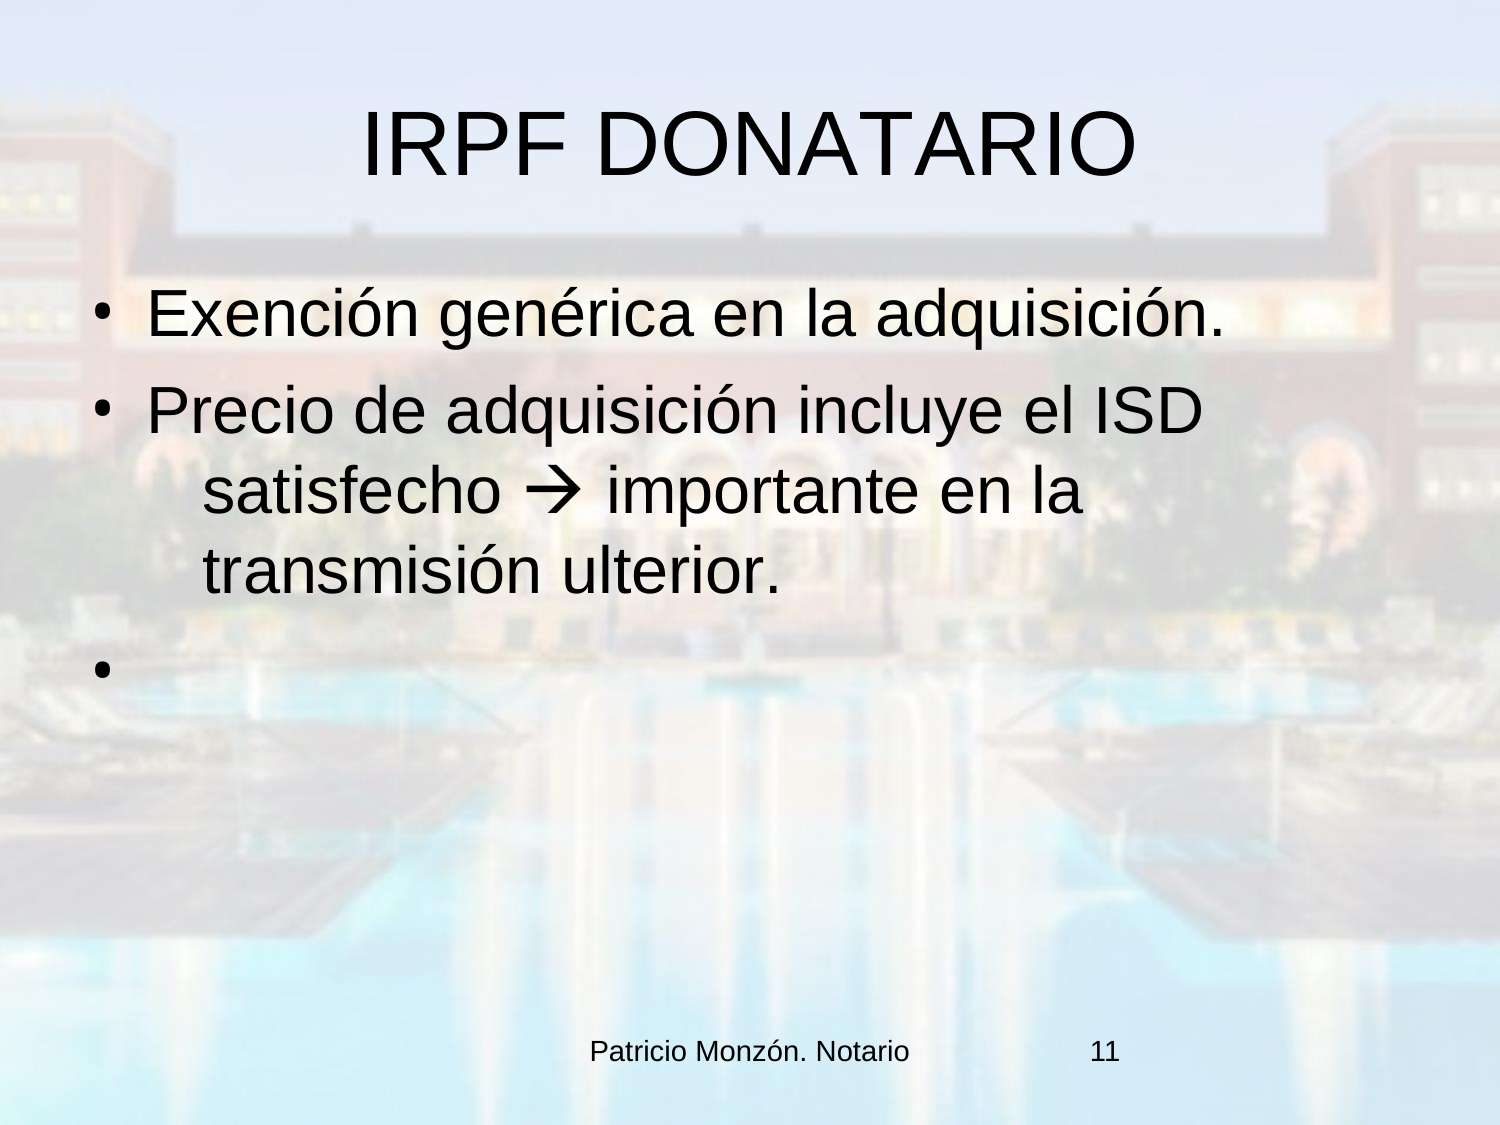

# IRPF DONATARIO
Exención genérica en la adquisición.
Precio de adquisición incluye el ISD satisfecho  importante en la transmisión ulterior.
Patricio Monzón. Notario